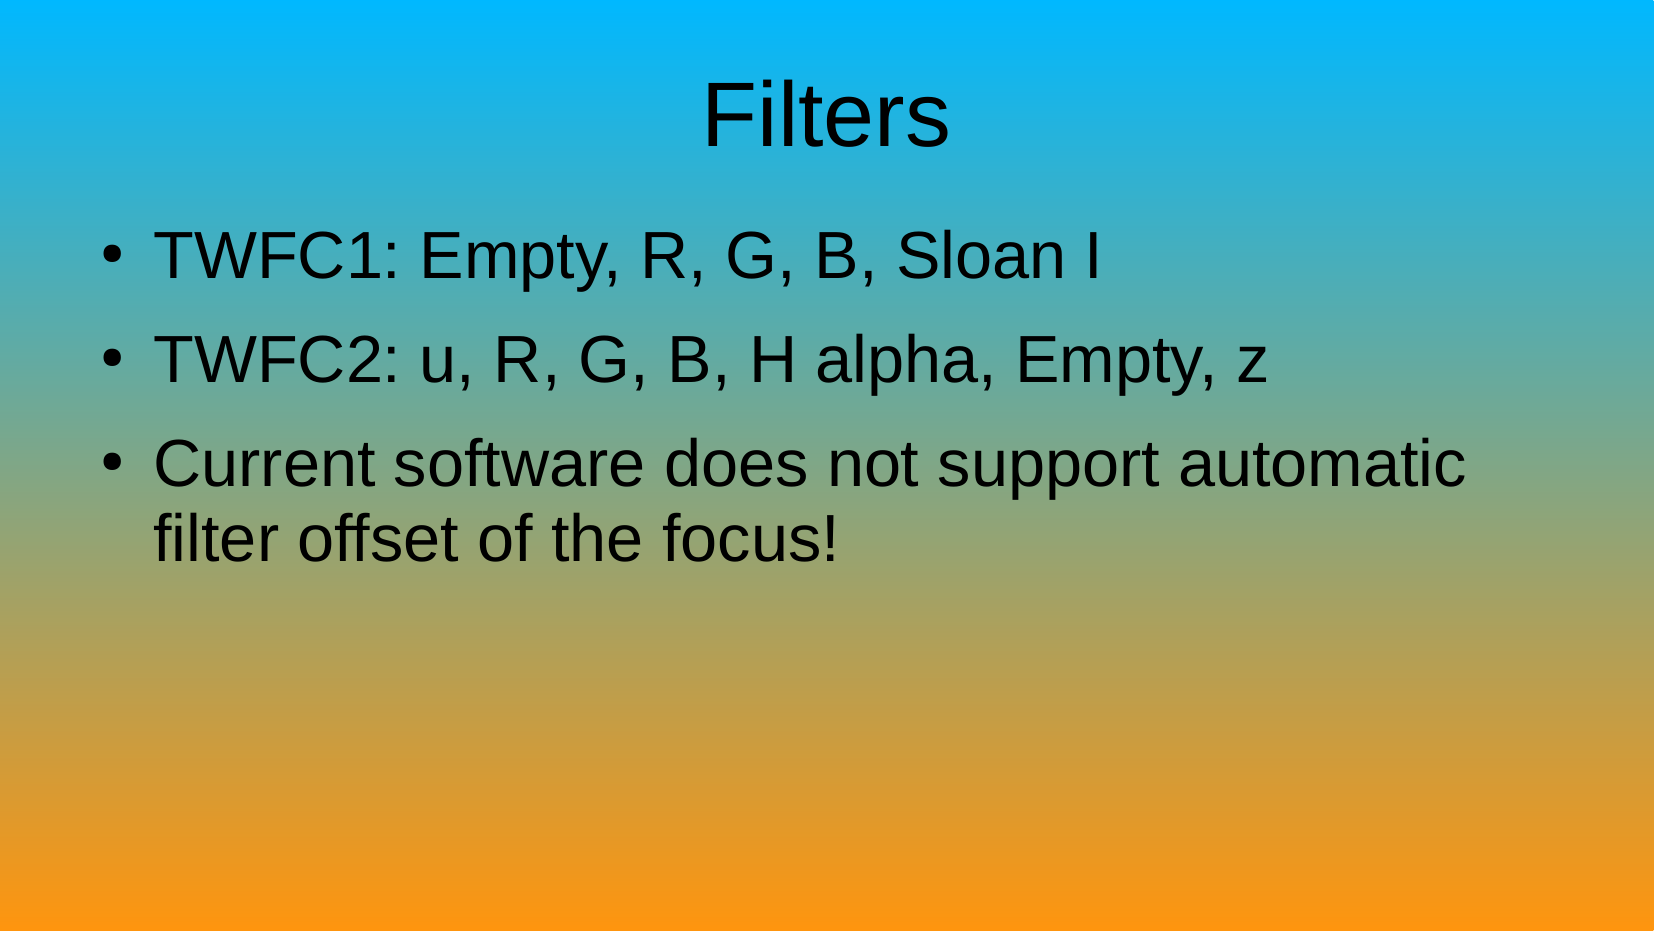

# Filters
TWFC1: Empty, R, G, B, Sloan I
TWFC2: u, R, G, B, H alpha, Empty, z
Current software does not support automatic filter offset of the focus!